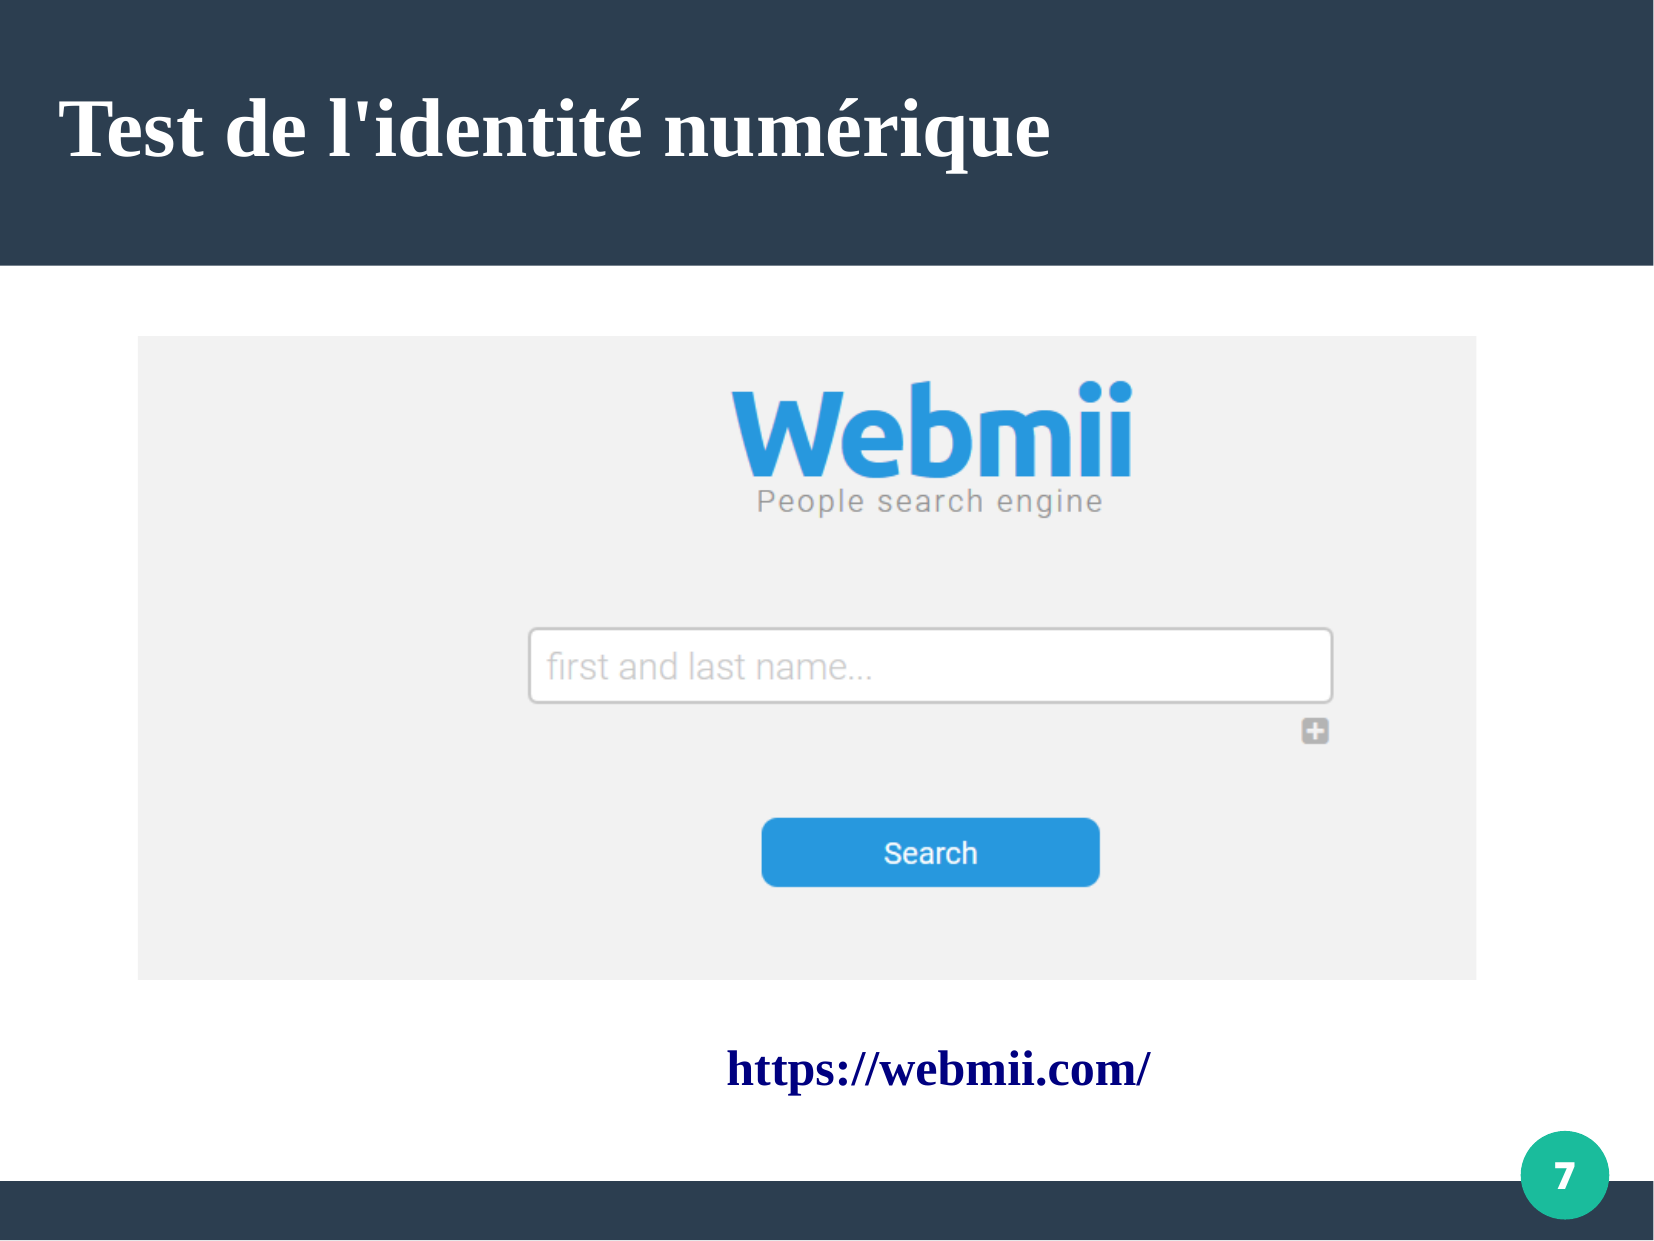

# Test de l'identité numérique
https://webmii.com/
7